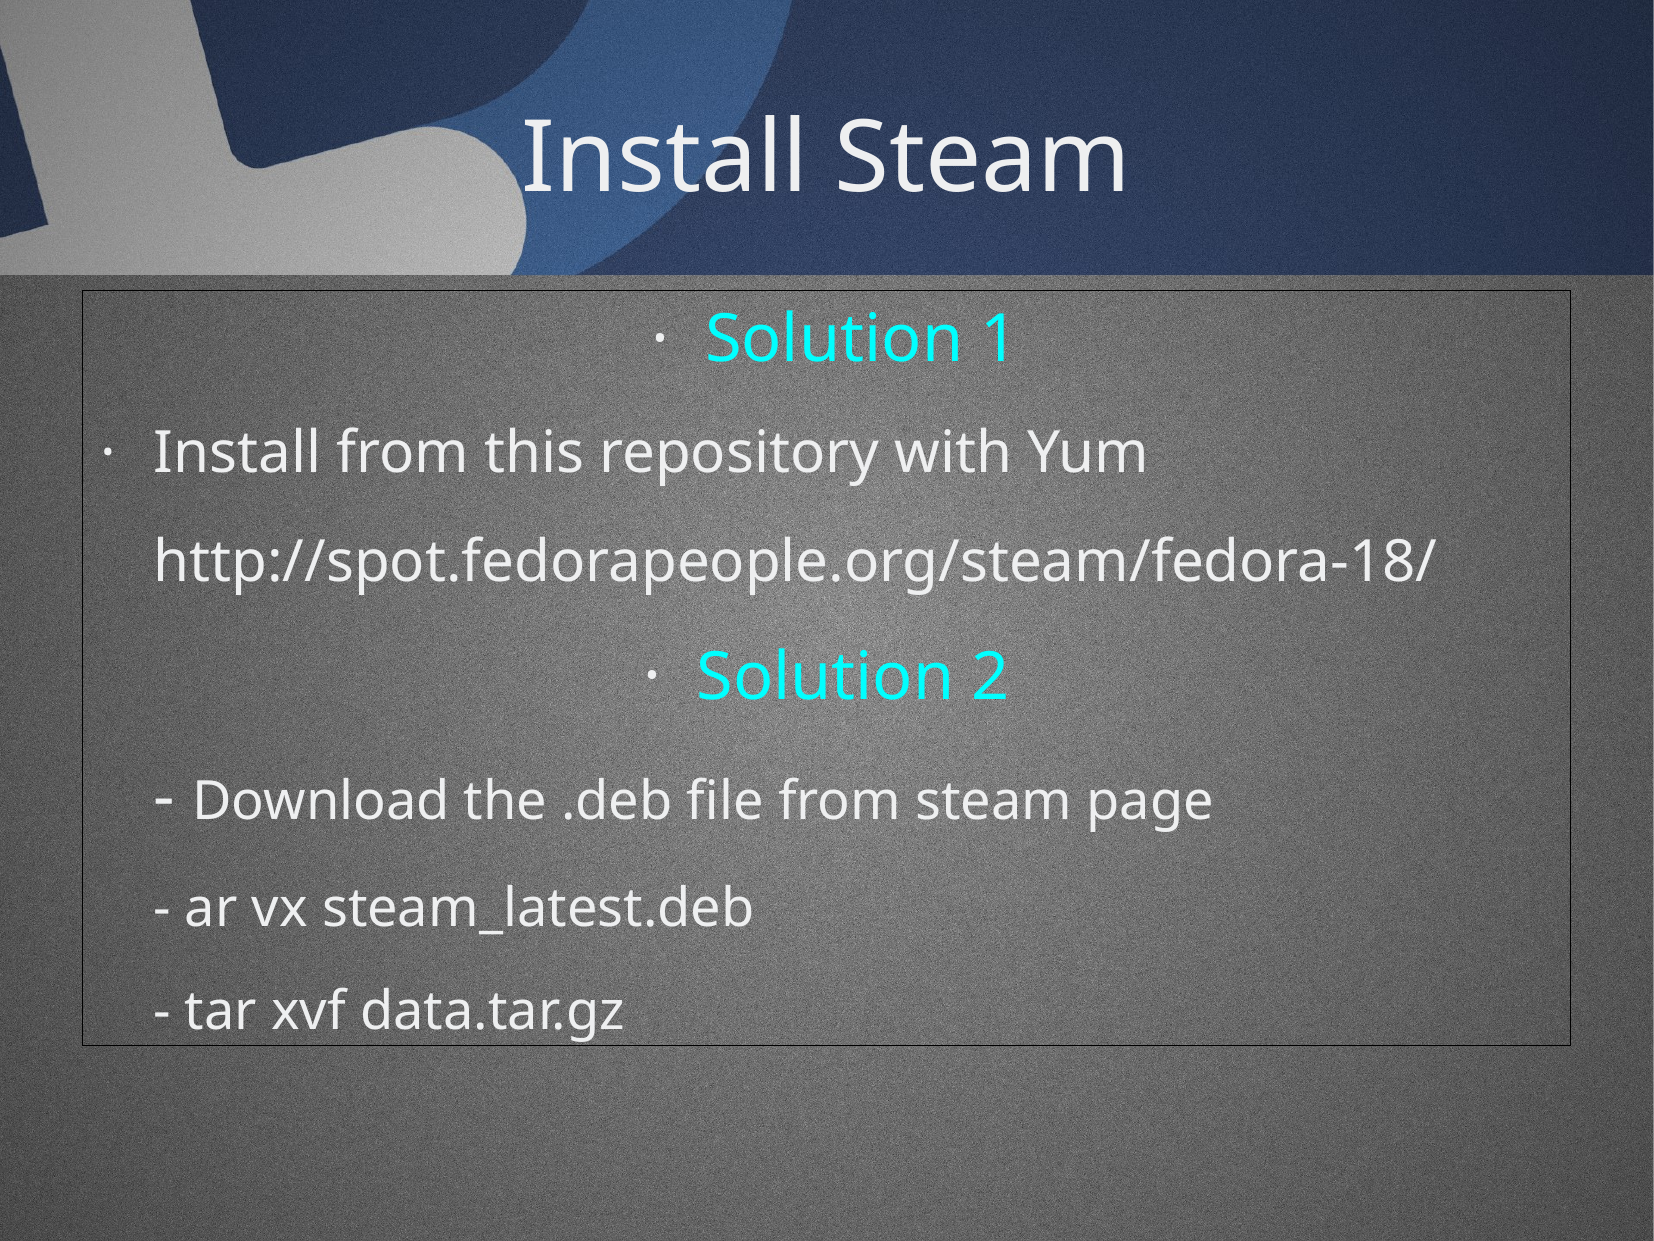

# Install Steam
Solution 1
Install from this repository with Yum
http://spot.fedorapeople.org/steam/fedora-18/
Solution 2
- Download the .deb file from steam page
- ar vx steam_latest.deb
- tar xvf data.tar.gz